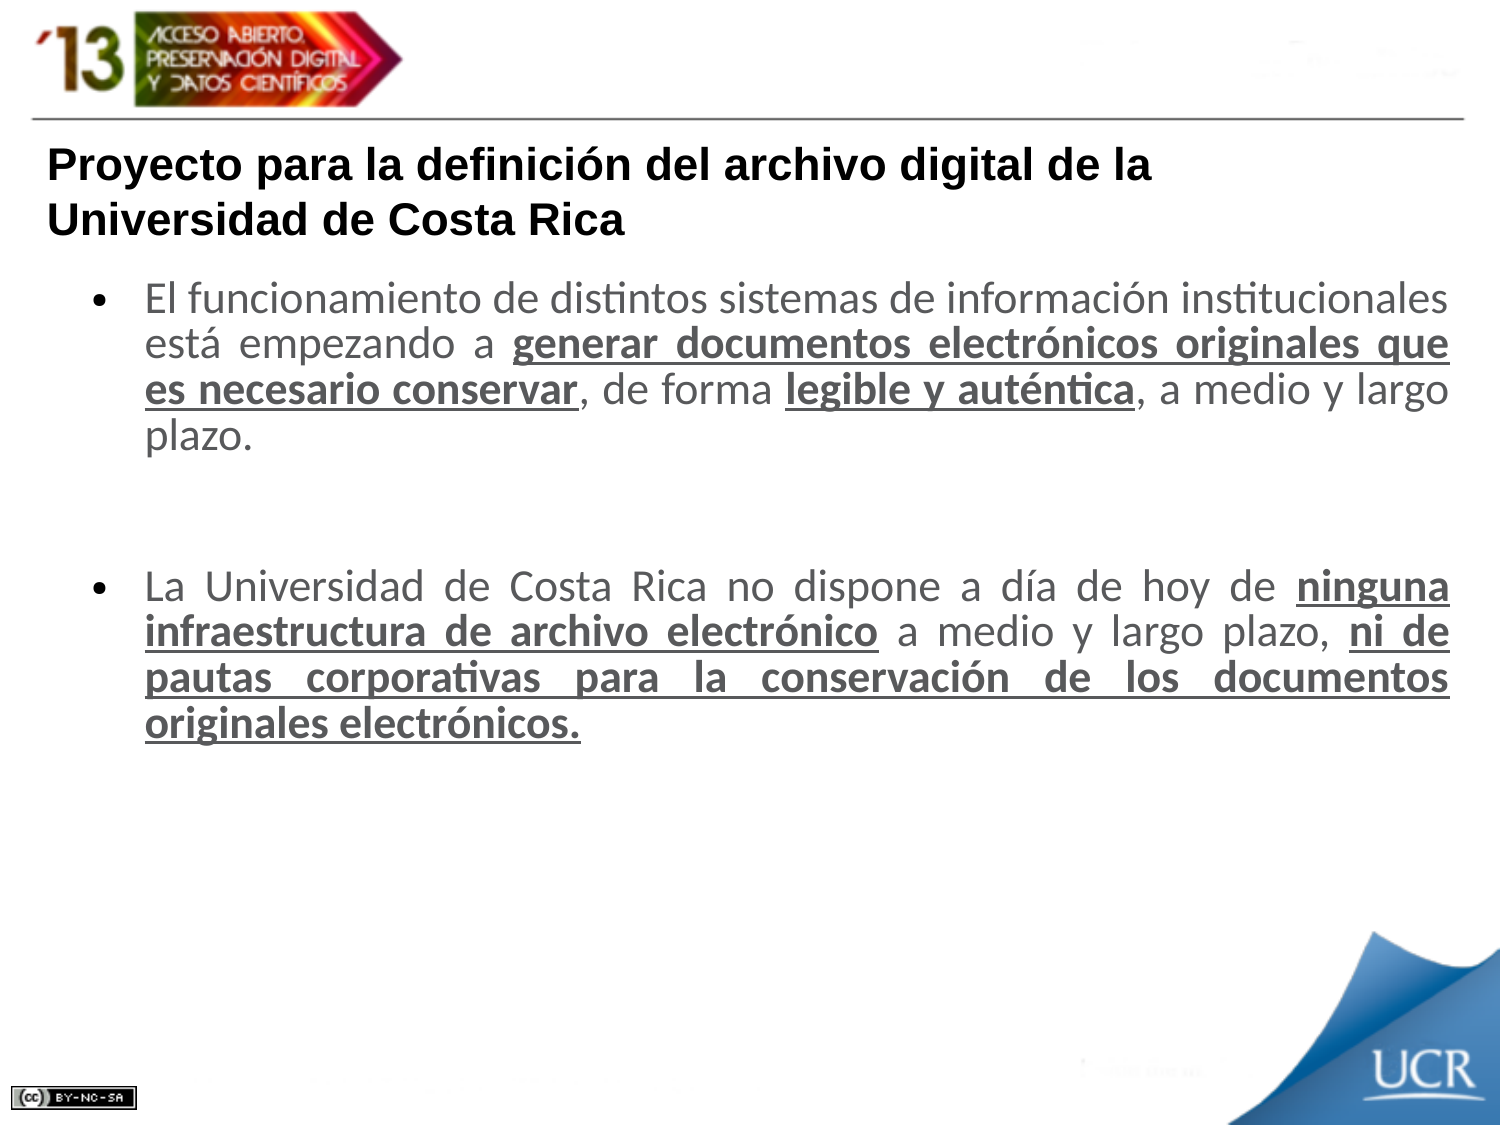

# Proyecto para la definición del archivo digital de la Universidad de Costa Rica
El funcionamiento de distintos sistemas de información institucionales está empezando a generar documentos electrónicos originales que es necesario conservar, de forma legible y auténtica, a medio y largo plazo.
La Universidad de Costa Rica no dispone a día de hoy de ninguna infraestructura de archivo electrónico a medio y largo plazo, ni de pautas corporativas para la conservación de los documentos originales electrónicos.